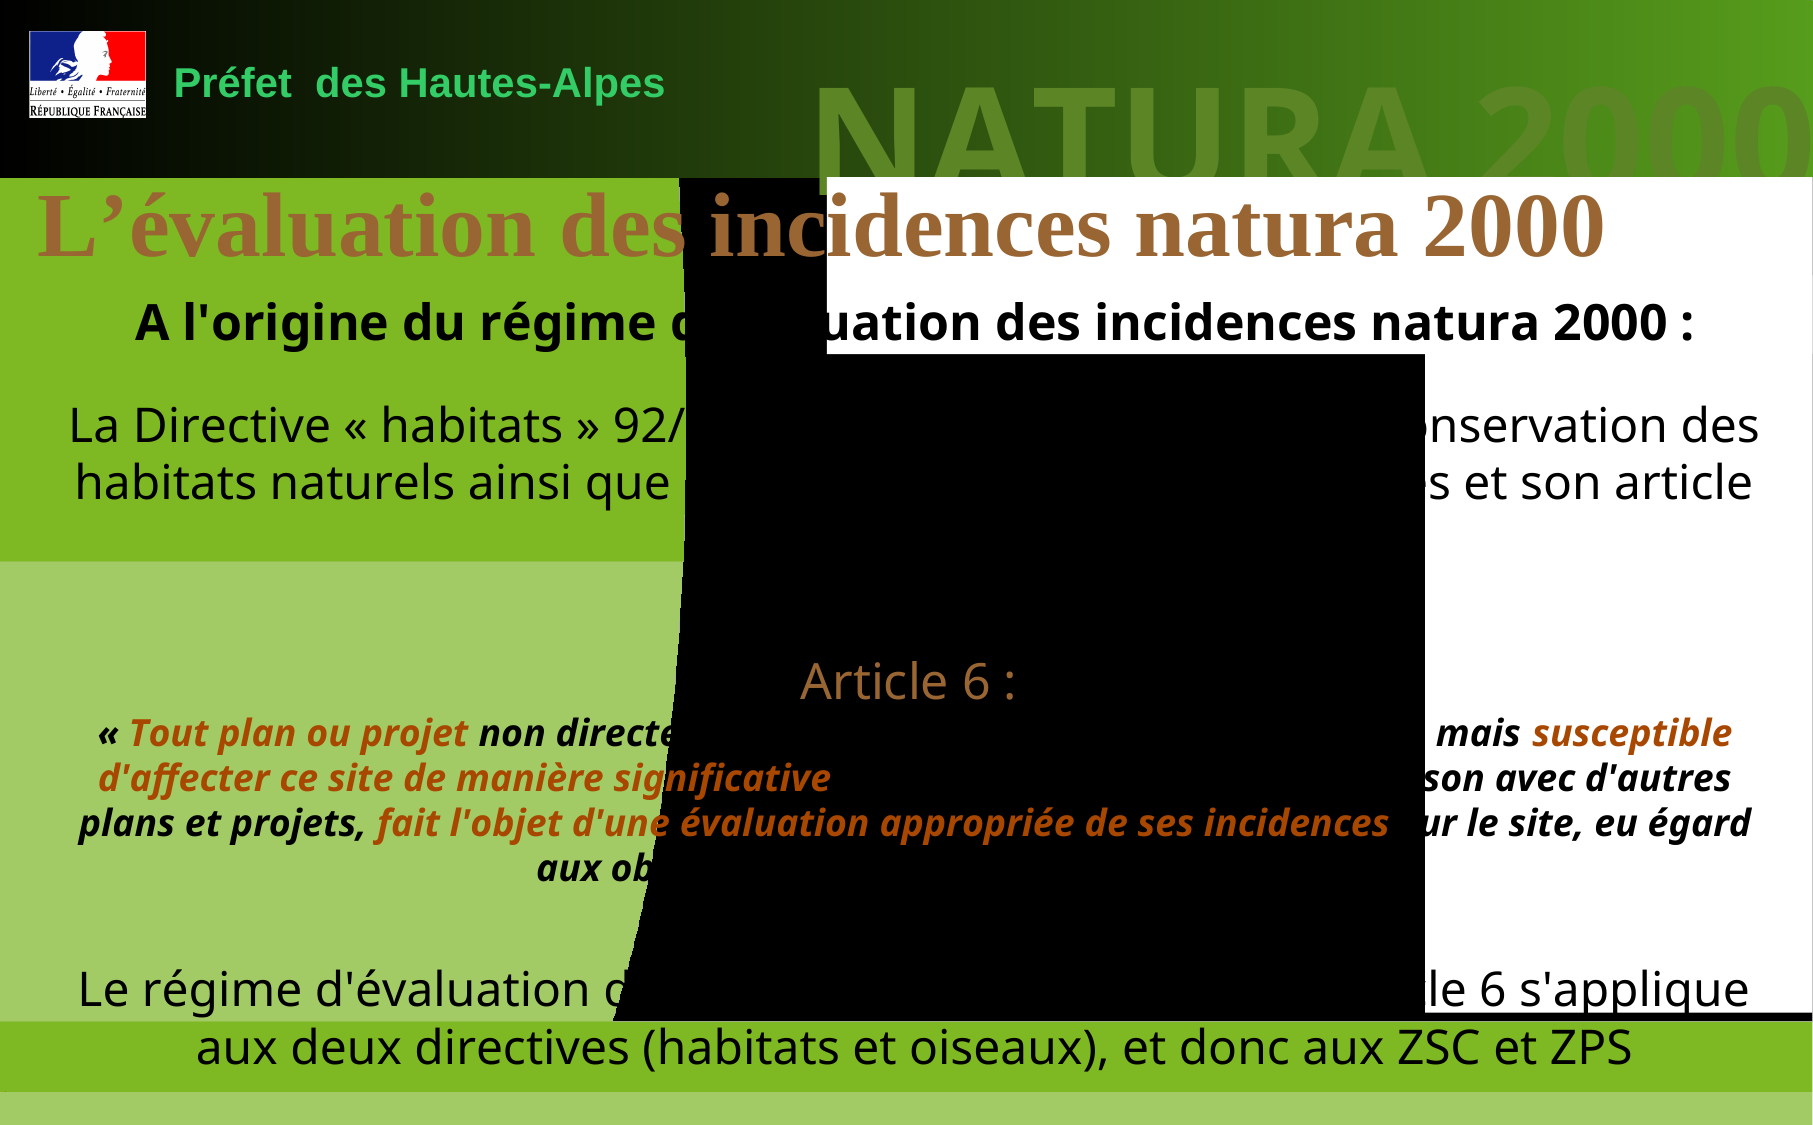

# L’évaluation des incidences natura 2000
A l'origine du régime d'évaluation des incidences natura 2000 :
La Directive « habitats » 92/43/CEE de 1992 concernant la conservation des habitats naturels ainsi que de la faune et de la flore sauvages et son article 6
Article 6 :
« Tout plan ou projet non directement lié ou nécessaire à la gestion du site mais susceptible d'affecter ce site de manière significative, individuellement ou en conjugaison avec d'autres plans et projets, fait l'objet d'une évaluation appropriée de ses incidences sur le site, eu égard aux objectifs de conservation de ce site. »
Le régime d'évaluation des incidences Natura 2000 de l'article 6 s'applique aux deux directives (habitats et oiseaux), et donc aux ZSC et ZPS